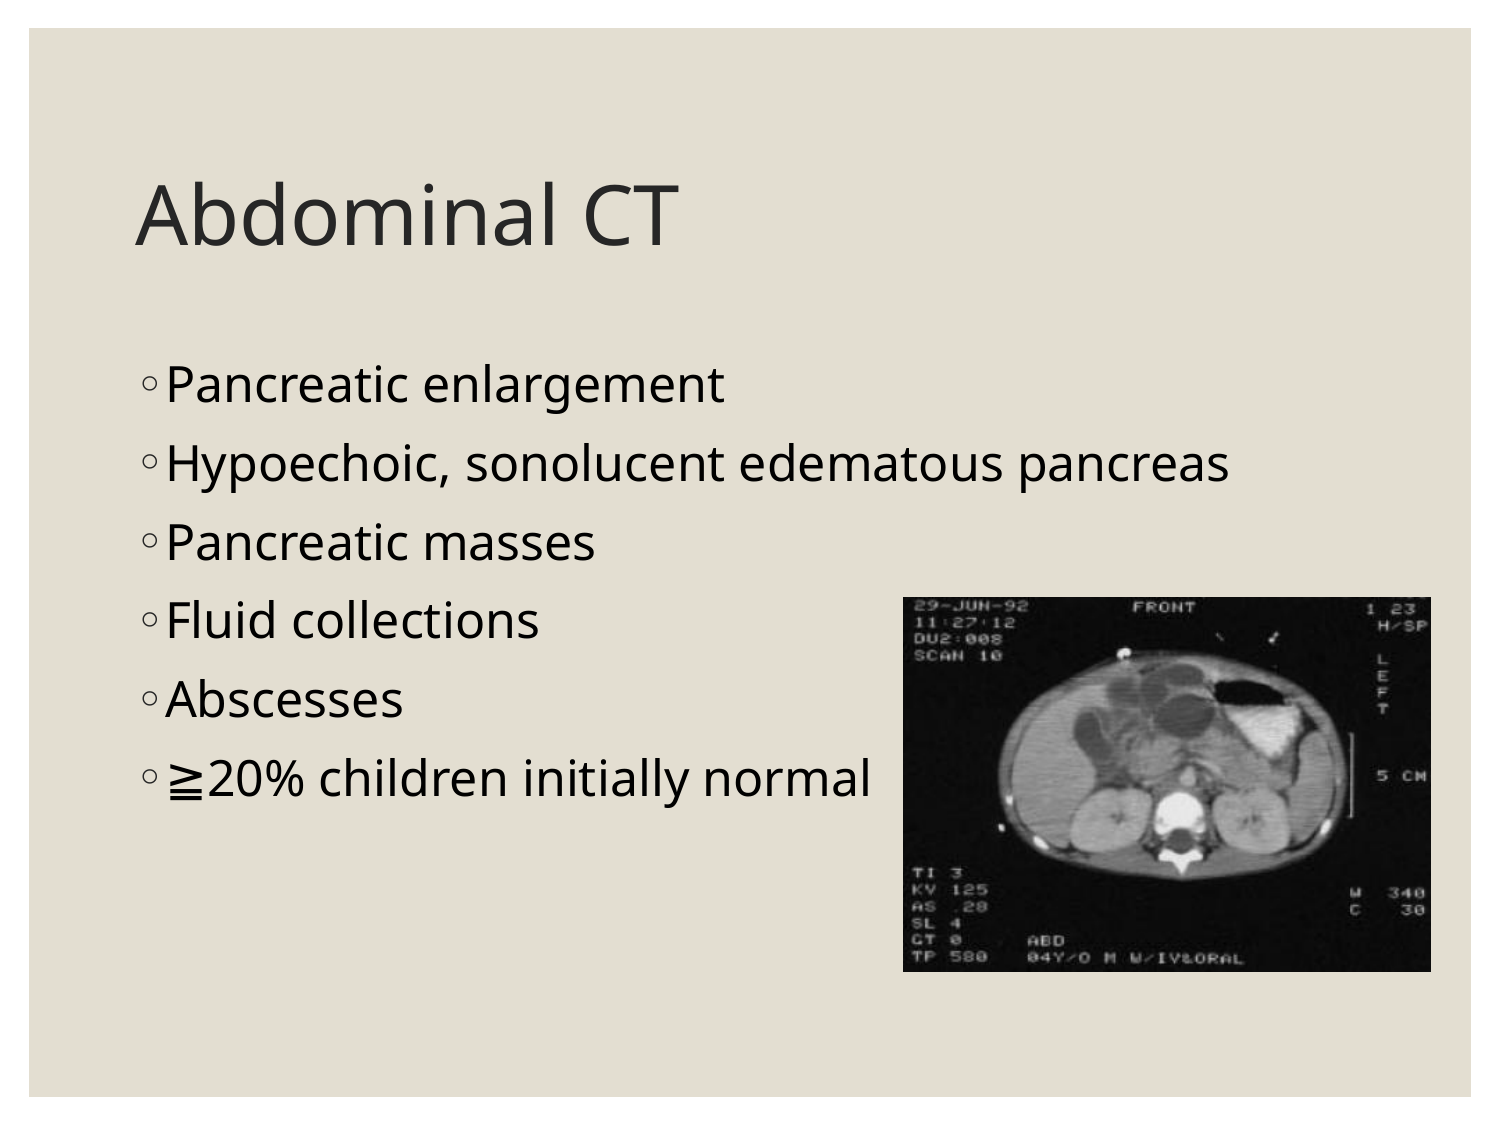

# Abdominal CT
Pancreatic enlargement
Hypoechoic, sonolucent edematous pancreas
Pancreatic masses
Fluid collections
Abscesses
≧20% children initially normal